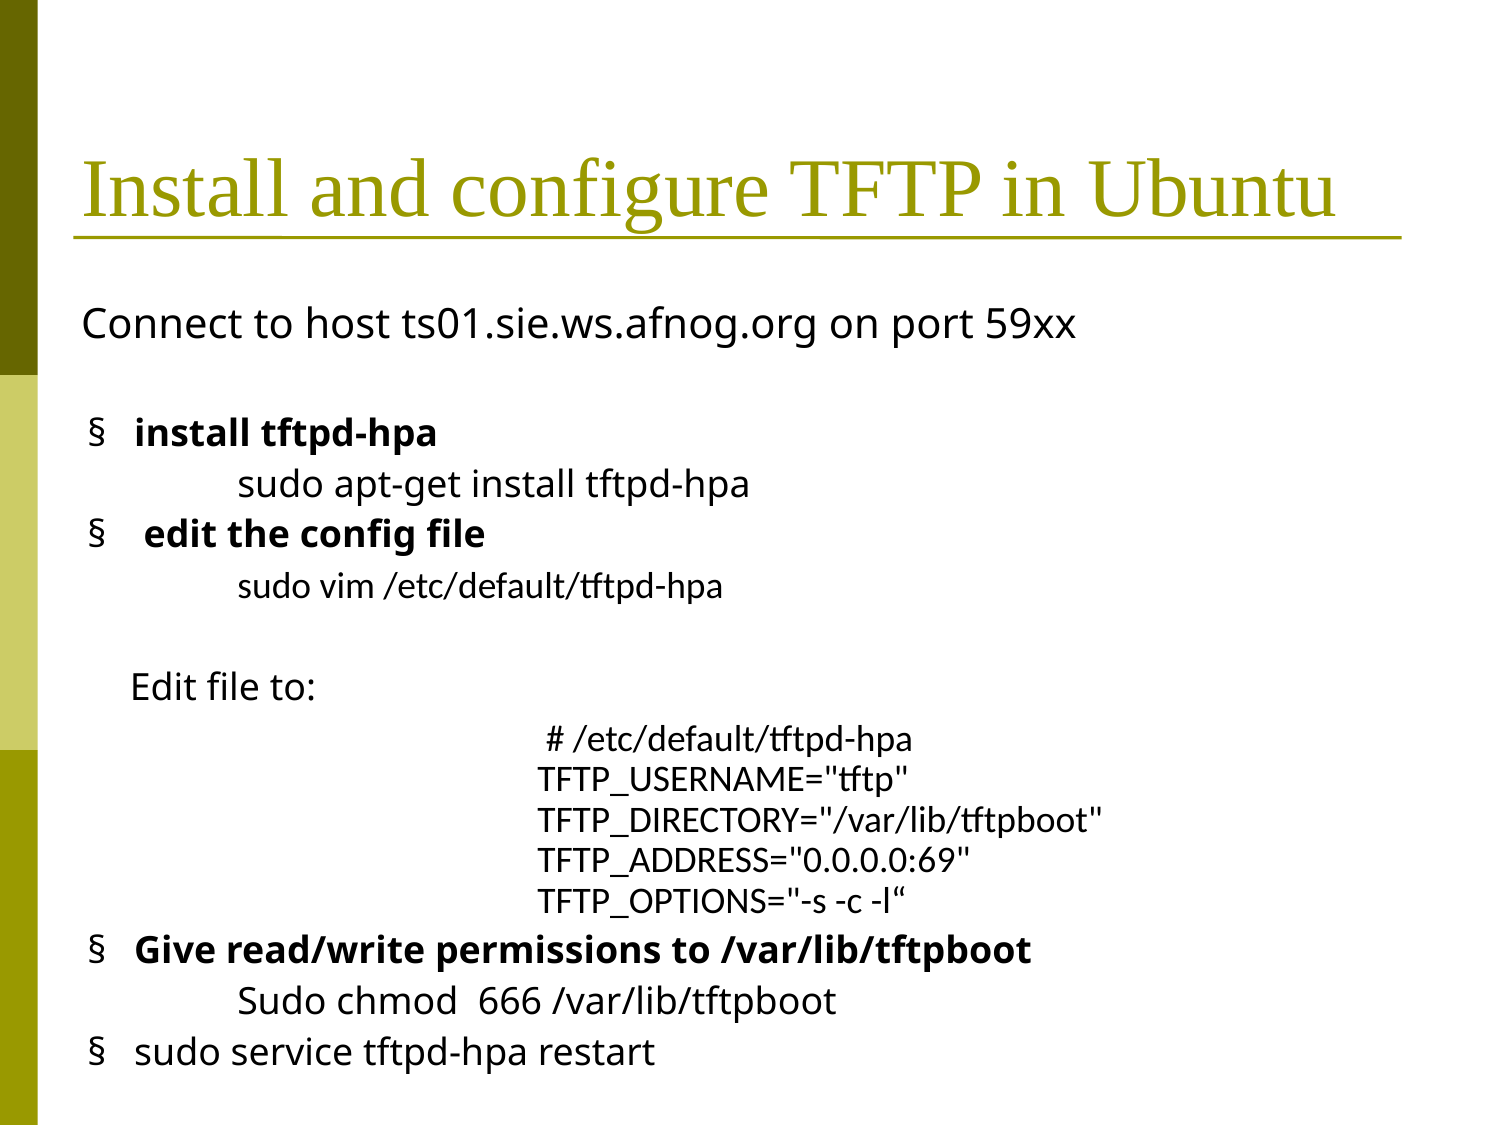

Install and configure TFTP in Ubuntu
Connect to host ts01.sie.ws.afnog.org on port 59xx
install tftpd-hpa
sudo apt-get install tftpd-hpa
edit the config file
sudo vim /etc/default/tftpd-hpa
 Edit file to:
 # /etc/default/tftpd-hpa
TFTP_USERNAME="tftp"
TFTP_DIRECTORY="/var/lib/tftpboot"
TFTP_ADDRESS="0.0.0.0:69"
TFTP_OPTIONS="-s -c -l“
Give read/write permissions to /var/lib/tftpboot
Sudo chmod 666 /var/lib/tftpboot
sudo service tftpd-hpa restart